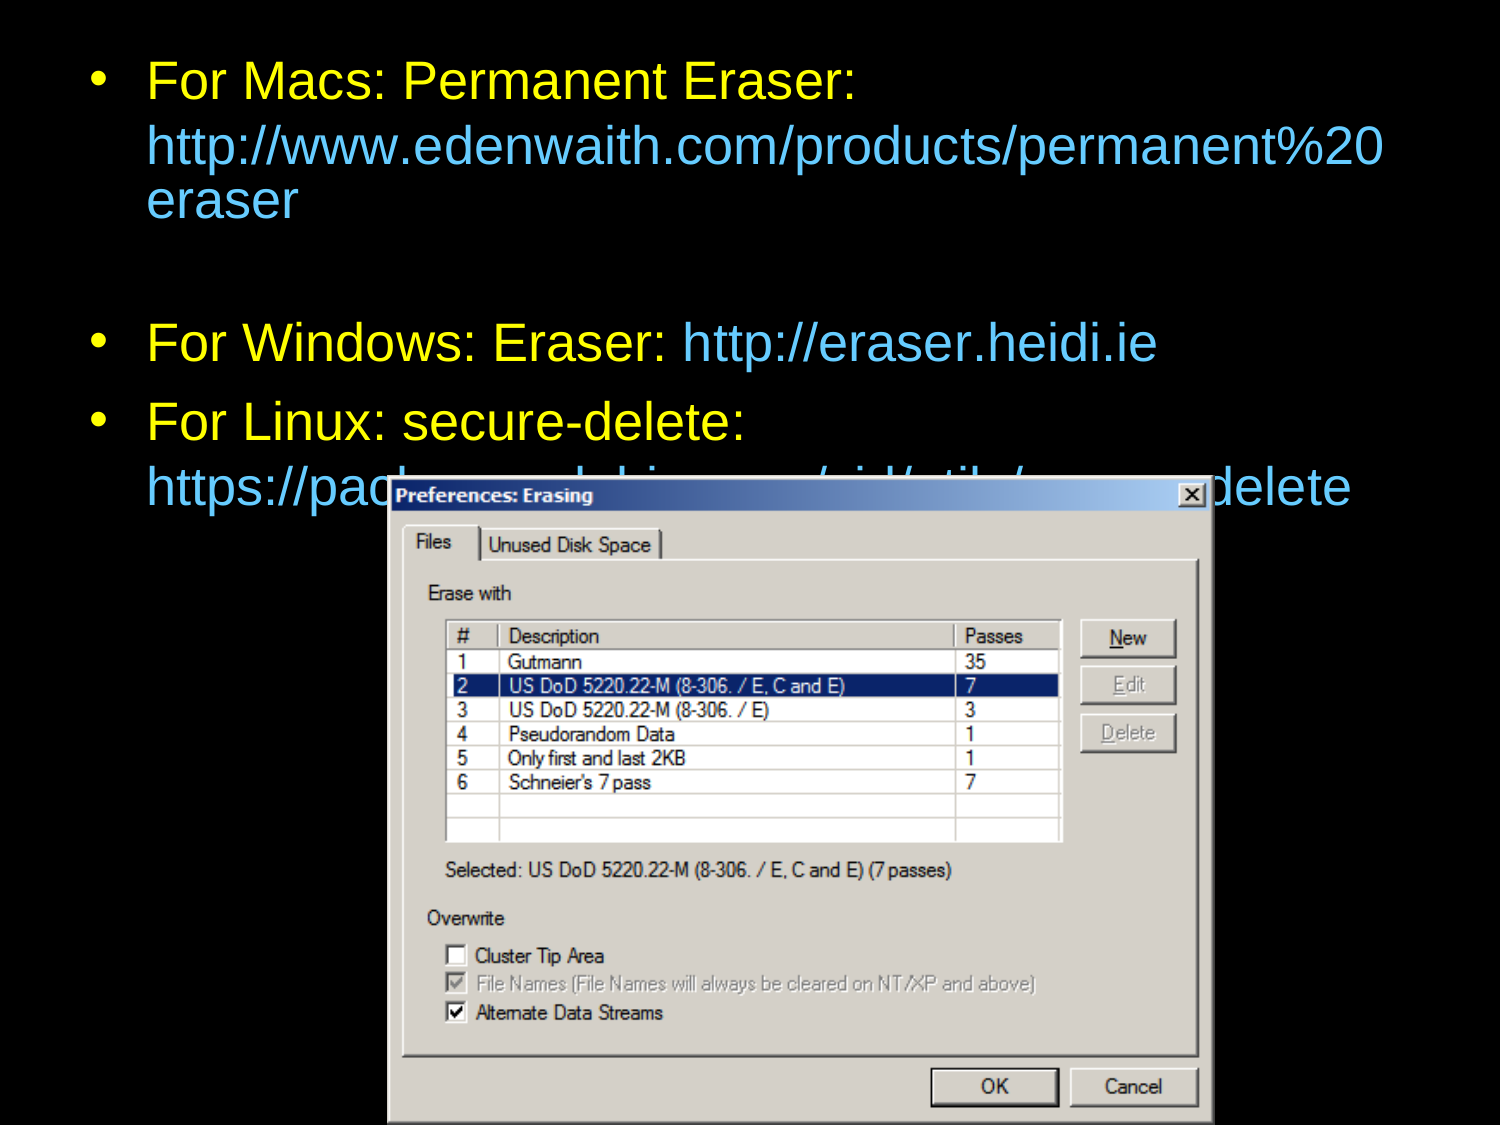

# For Macs: Permanent Eraser: http://www.edenwaith.com/products/permanent%20eraser
For Windows: Eraser: http://eraser.heidi.ie
For Linux: secure-delete: https://packages.debian.org/sid/utils/secure-delete